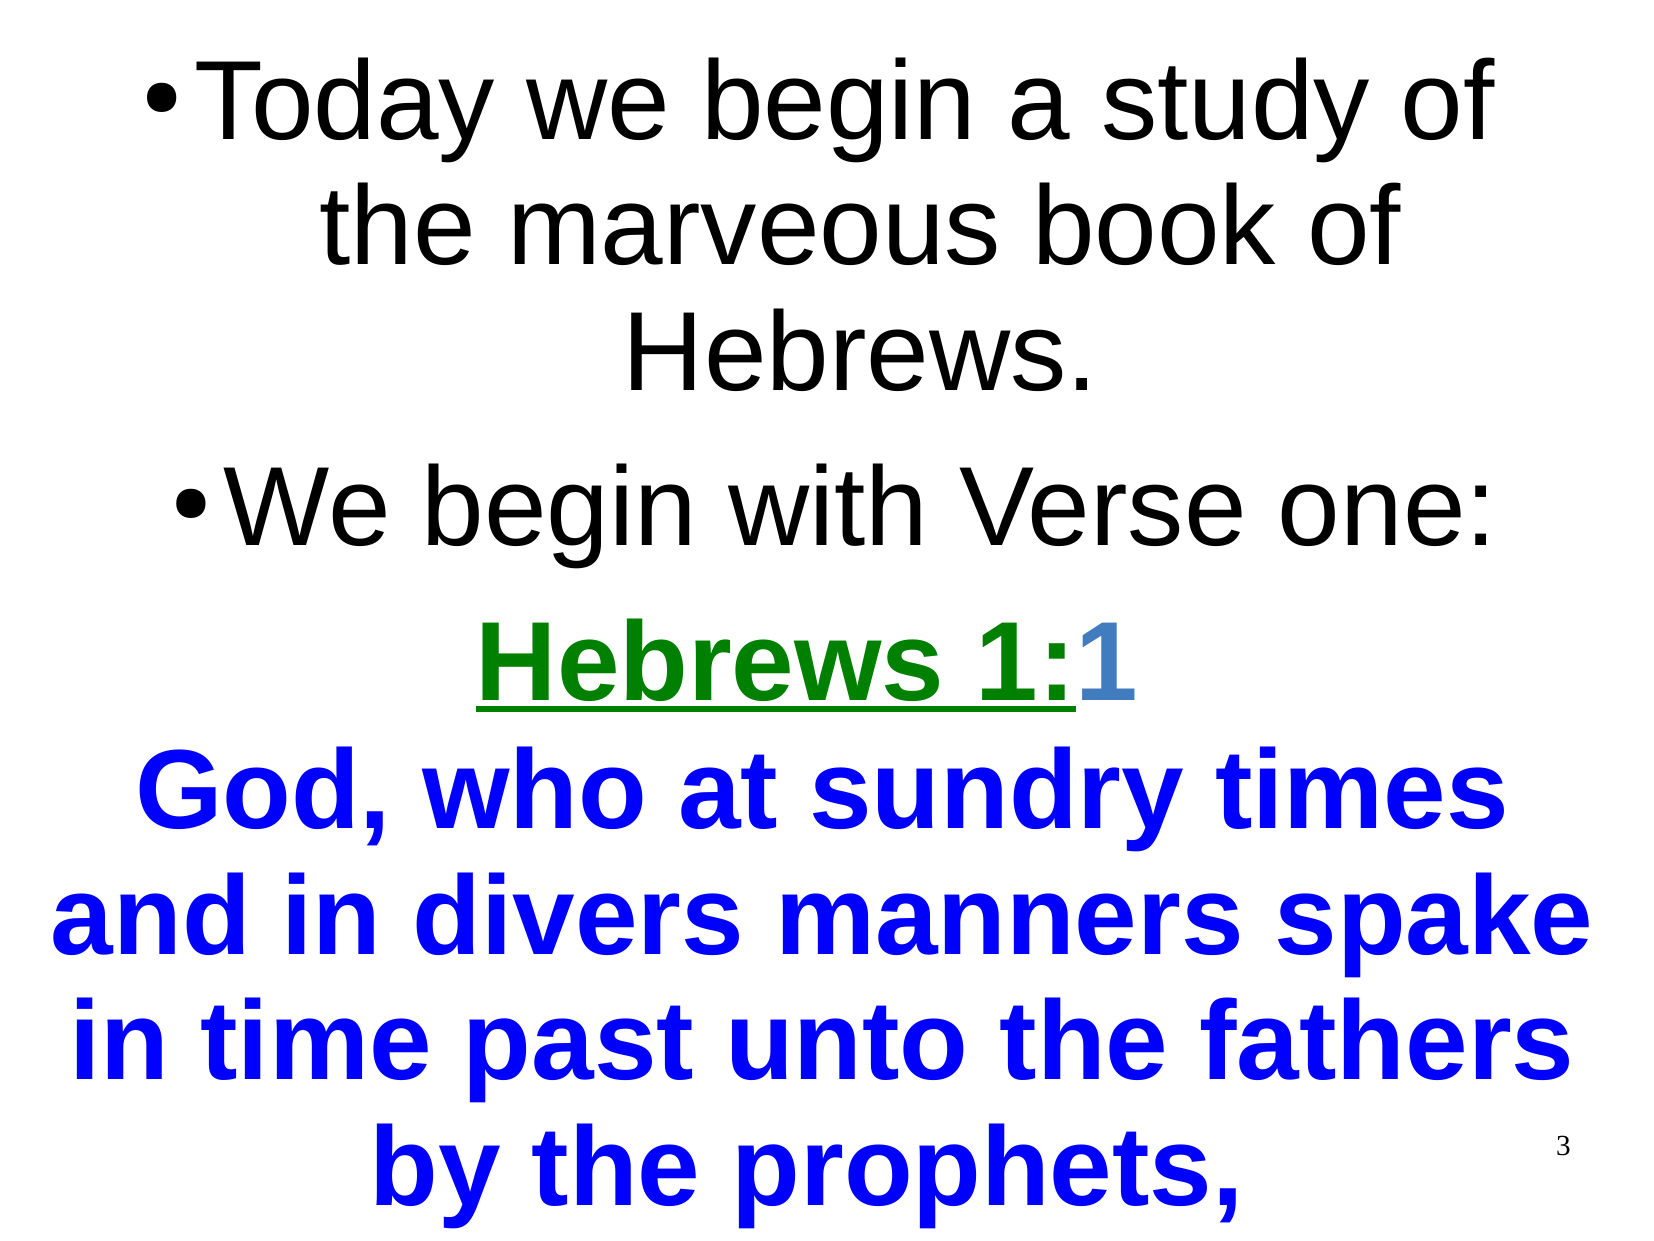

# Today we begin a study of the marveous book of Hebrews.
We begin with Verse one:
Hebrews 1:1
God, who at sundry times and in divers manners spake in time past unto the fathers by the prophets,
3